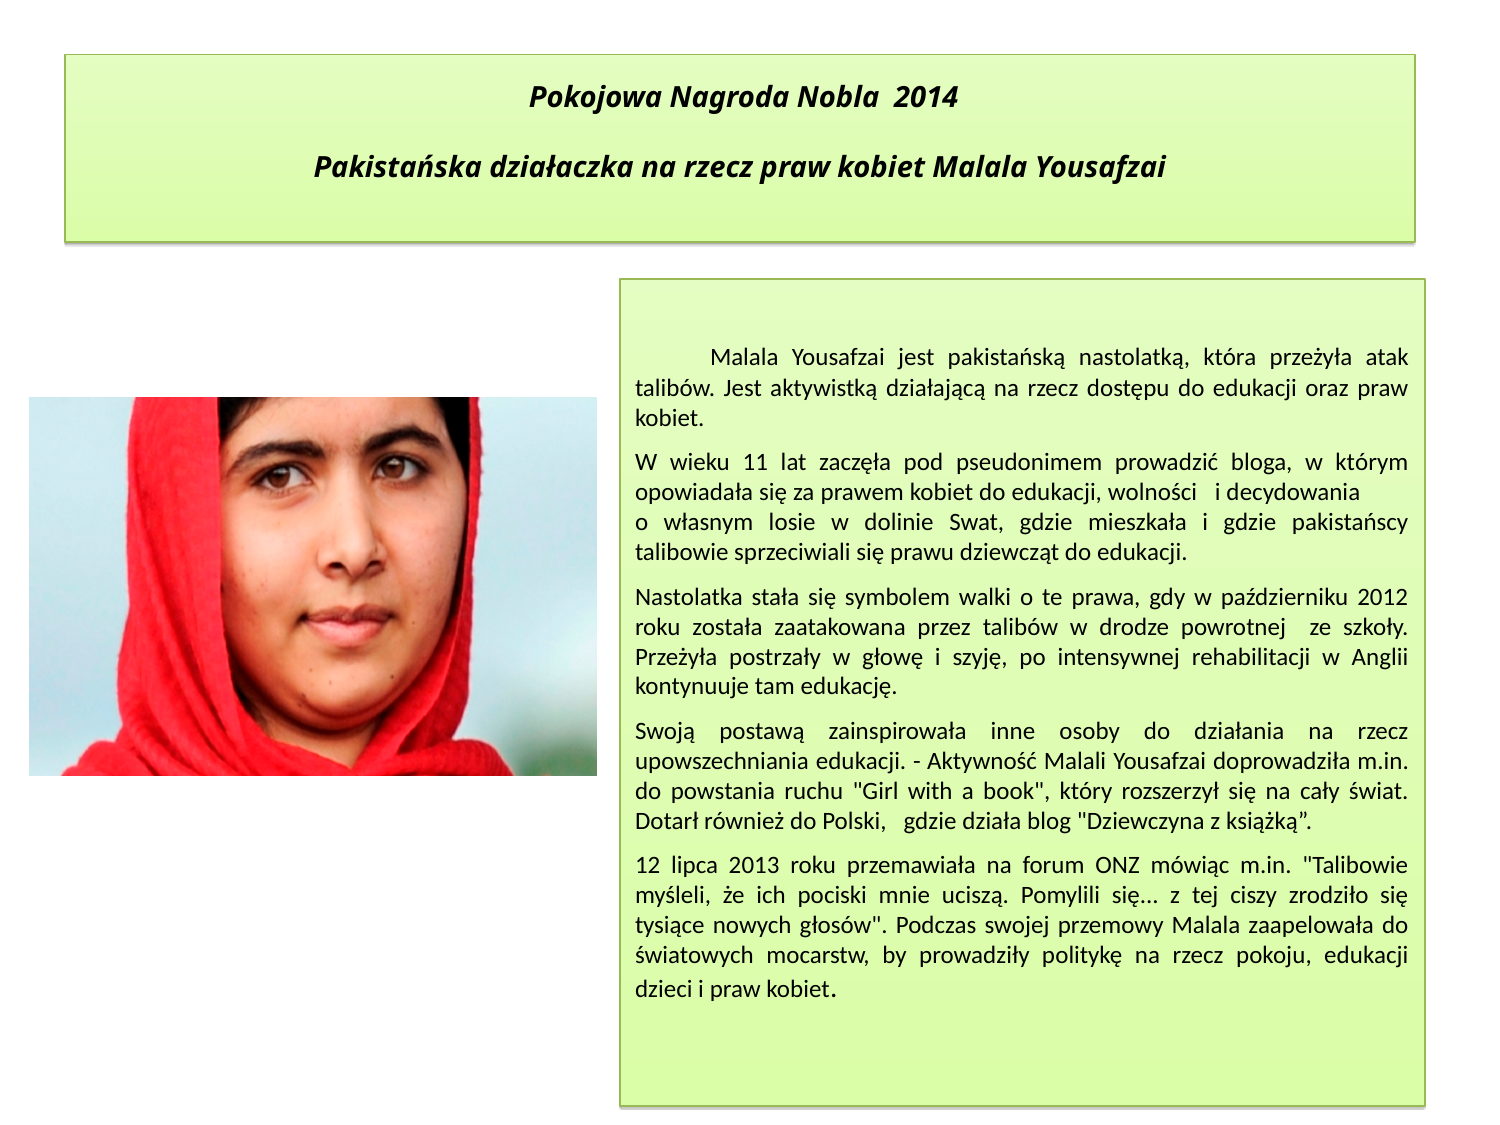

# Pokojowa Nagroda Nobla 2014 Pakistańska działaczka na rzecz praw kobiet Malala Yousafzai
	Malala Yousafzai jest pakistańską nastolatką, która przeżyła atak talibów. Jest aktywistką działającą na rzecz dostępu do edukacji oraz praw kobiet.
W wieku 11 lat zaczęła pod pseudonimem prowadzić bloga, w którym opowiadała się za prawem kobiet do edukacji, wolności i decydowania o własnym losie w dolinie Swat, gdzie mieszkała i gdzie pakistańscy talibowie sprzeciwiali się prawu dziewcząt do edukacji.
Nastolatka stała się symbolem walki o te prawa, gdy w październiku 2012 roku została zaatakowana przez talibów w drodze powrotnej ze szkoły. Przeżyła postrzały w głowę i szyję, po intensywnej rehabilitacji w Anglii kontynuuje tam edukację.
Swoją postawą zainspirowała inne osoby do działania na rzecz upowszechniania edukacji. - Aktywność Malali Yousafzai doprowadziła m.in. do powstania ruchu "Girl with a book", który rozszerzył się na cały świat. Dotarł również do Polski, gdzie działa blog "Dziewczyna z książką”.
12 lipca 2013 roku przemawiała na forum ONZ mówiąc m.in. "Talibowie myśleli, że ich pociski mnie uciszą. Pomylili się... z tej ciszy zrodziło się tysiące nowych głosów". Podczas swojej przemowy Malala zaapelowała do światowych mocarstw, by prowadziły politykę na rzecz pokoju, edukacji dzieci i praw kobiet.